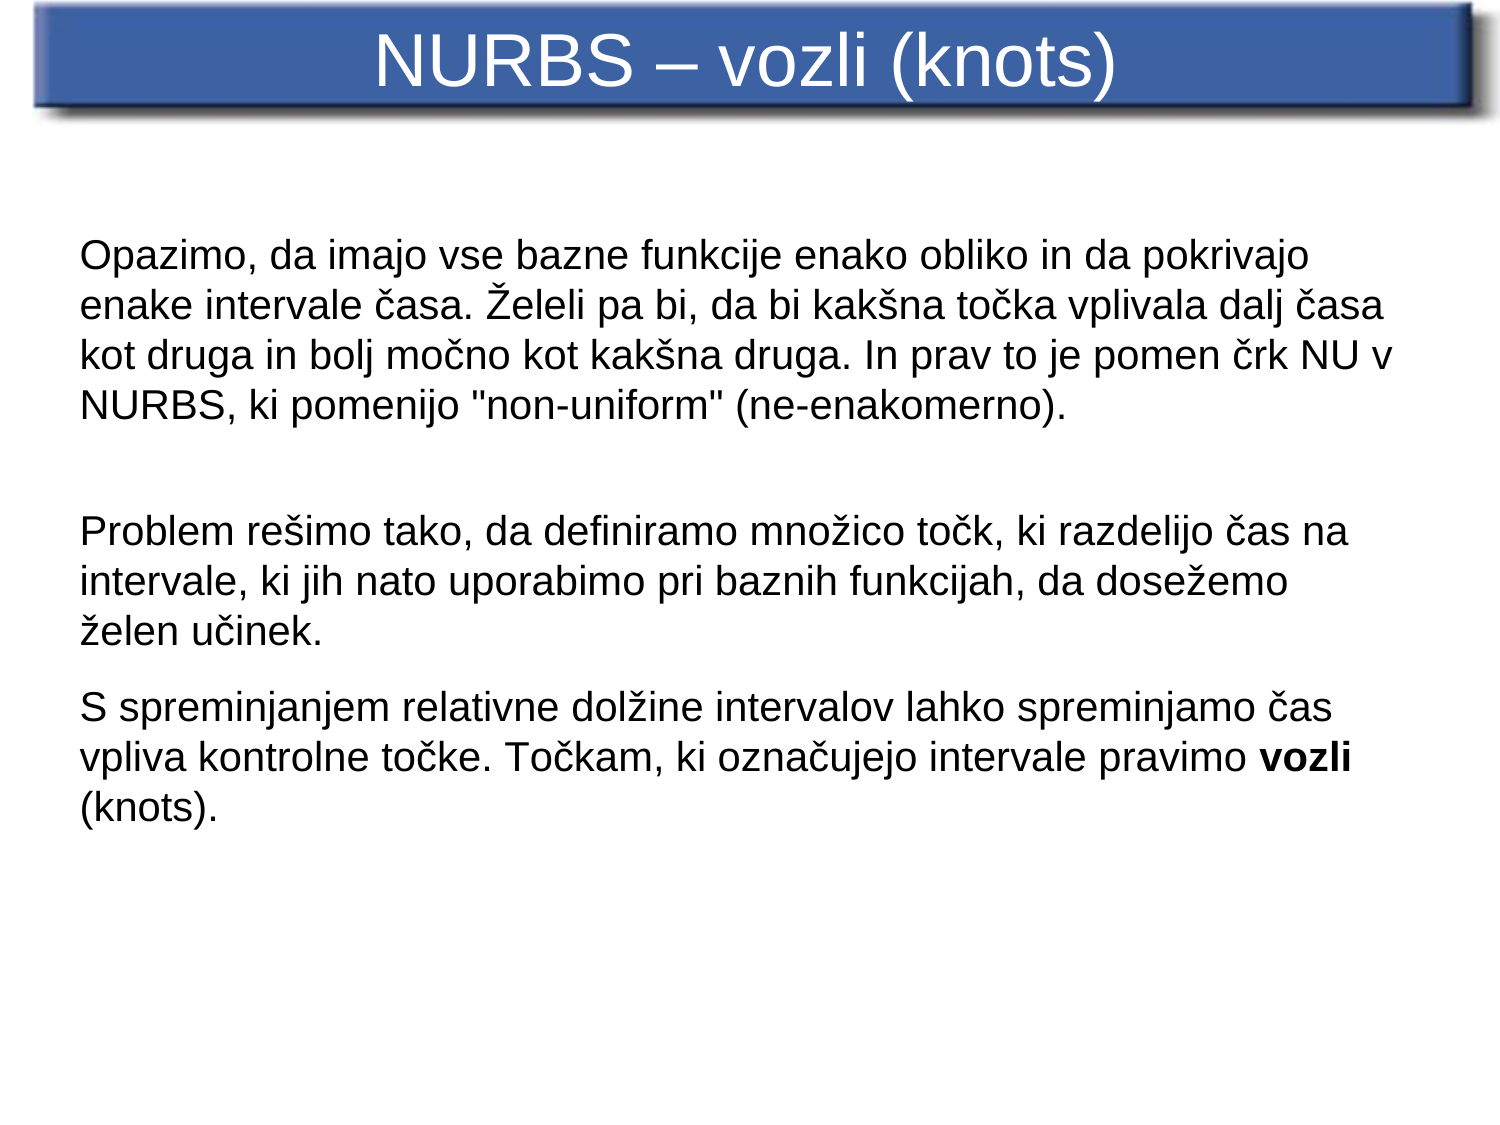

# NURBS – vozli (knots)
Opazimo, da imajo vse bazne funkcije enako obliko in da pokrivajo enake intervale časa. Želeli pa bi, da bi kakšna točka vplivala dalj časa kot druga in bolj močno kot kakšna druga. In prav to je pomen črk NU v NURBS, ki pomenijo "non-uniform" (ne-enakomerno).
Problem rešimo tako, da definiramo množico točk, ki razdelijo čas na intervale, ki jih nato uporabimo pri baznih funkcijah, da dosežemo želen učinek.
S spreminjanjem relativne dolžine intervalov lahko spreminjamo čas vpliva kontrolne točke. Točkam, ki označujejo intervale pravimo vozli (knots).